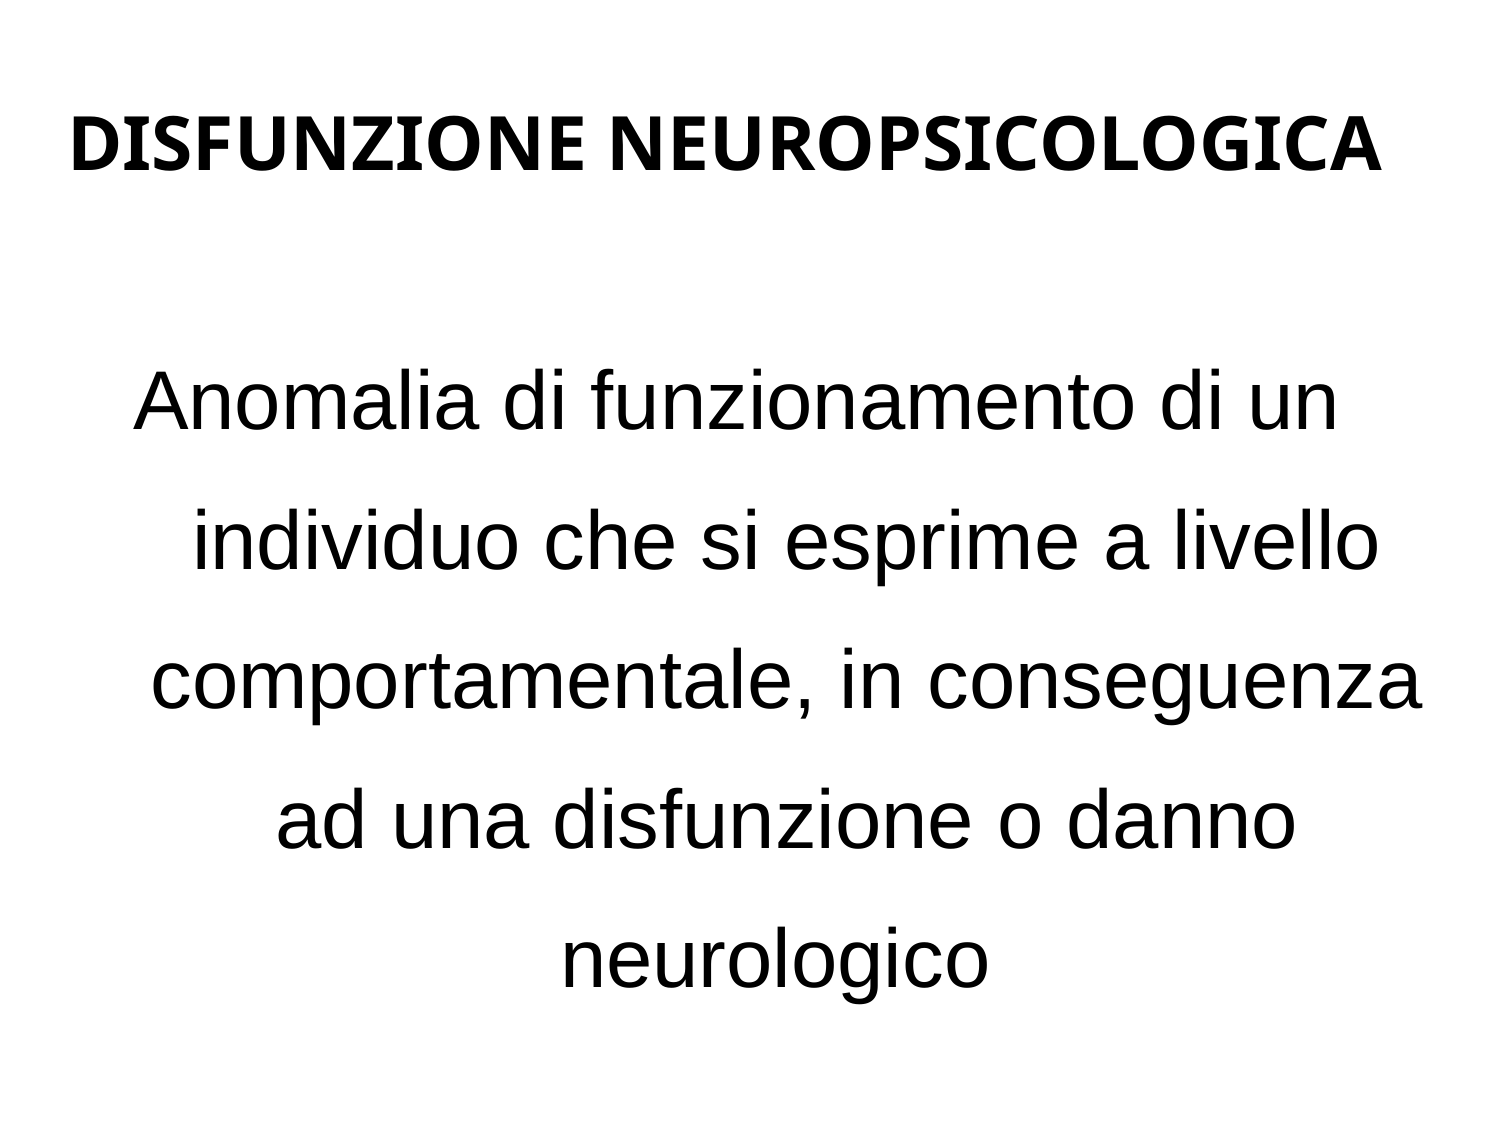

DISFUNZIONE NEUROPSICOLOGICA
Anomalia di funzionamento di un individuo che si esprime a livello comportamentale, in conseguenza ad una disfunzione o danno neurologico